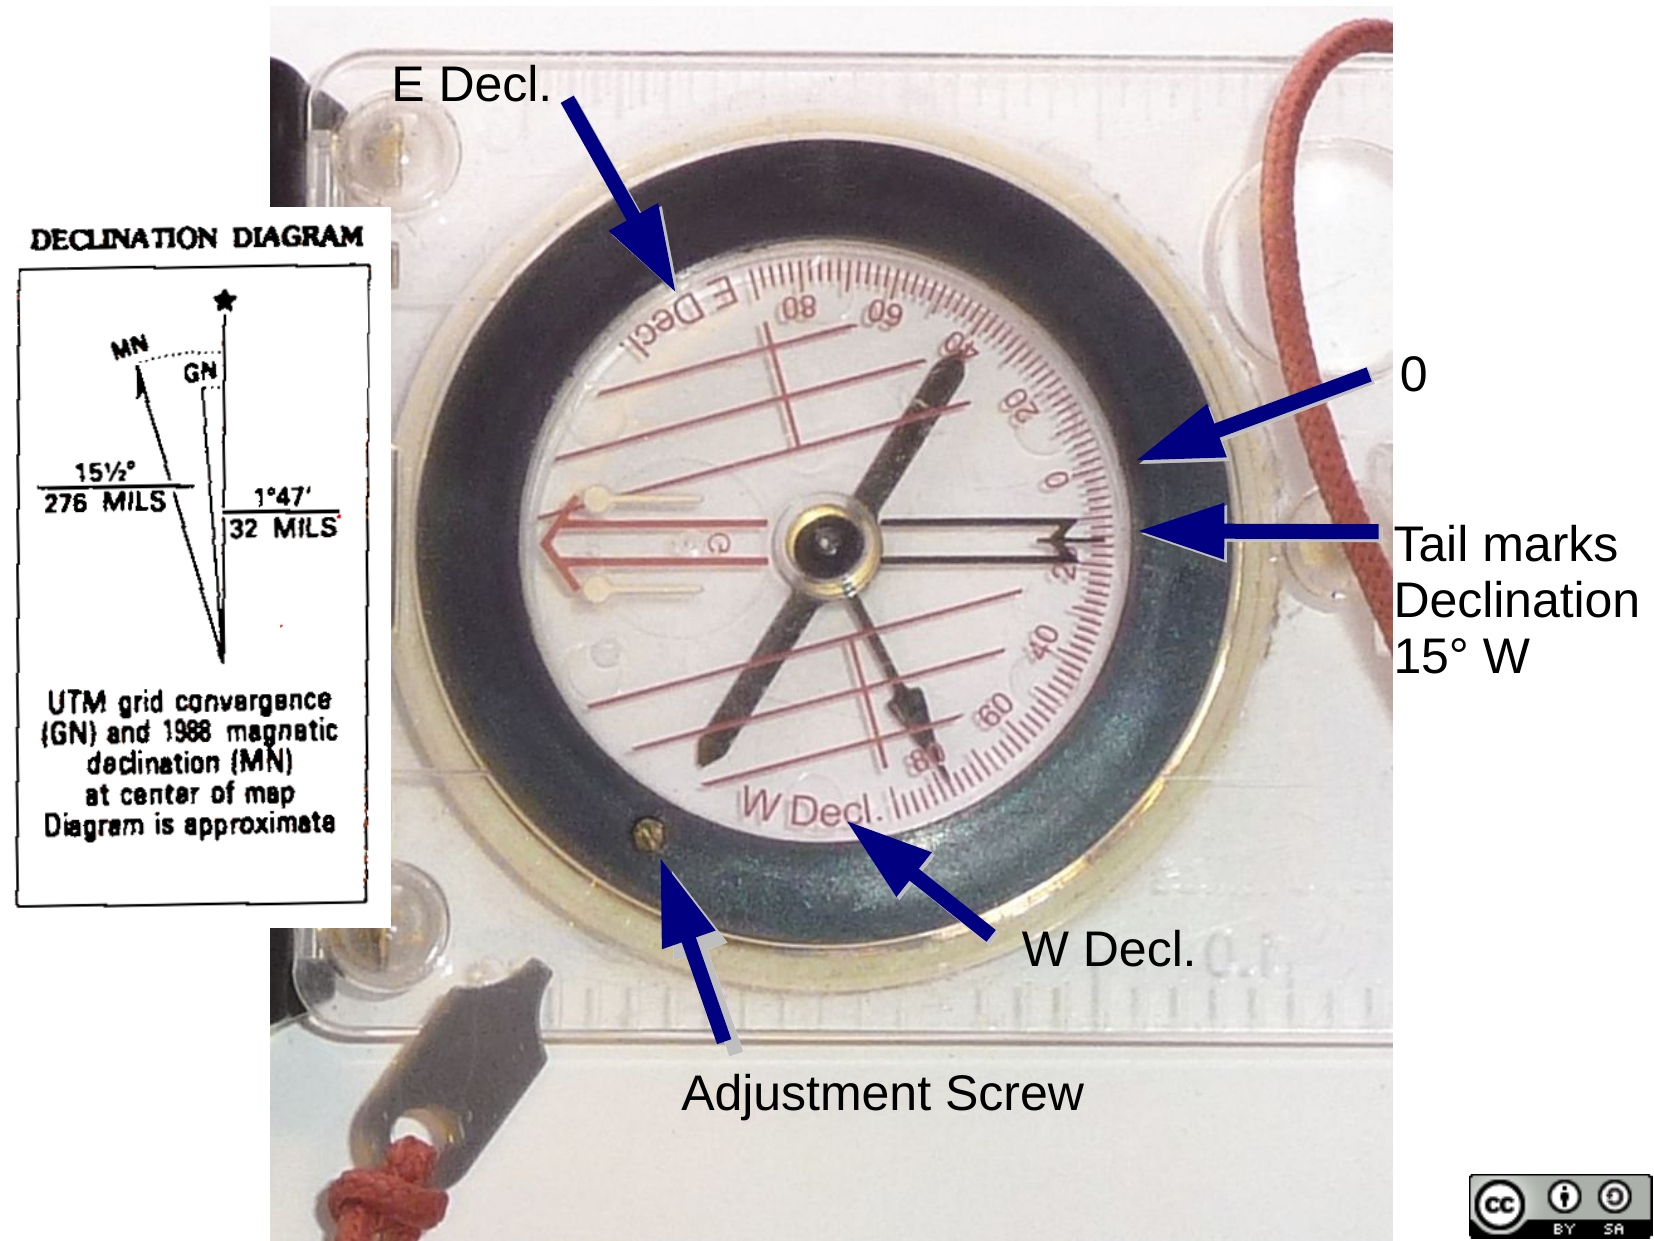

E Decl.
0
Tail marks
Declination
15° W
W Decl.
Adjustment Screw